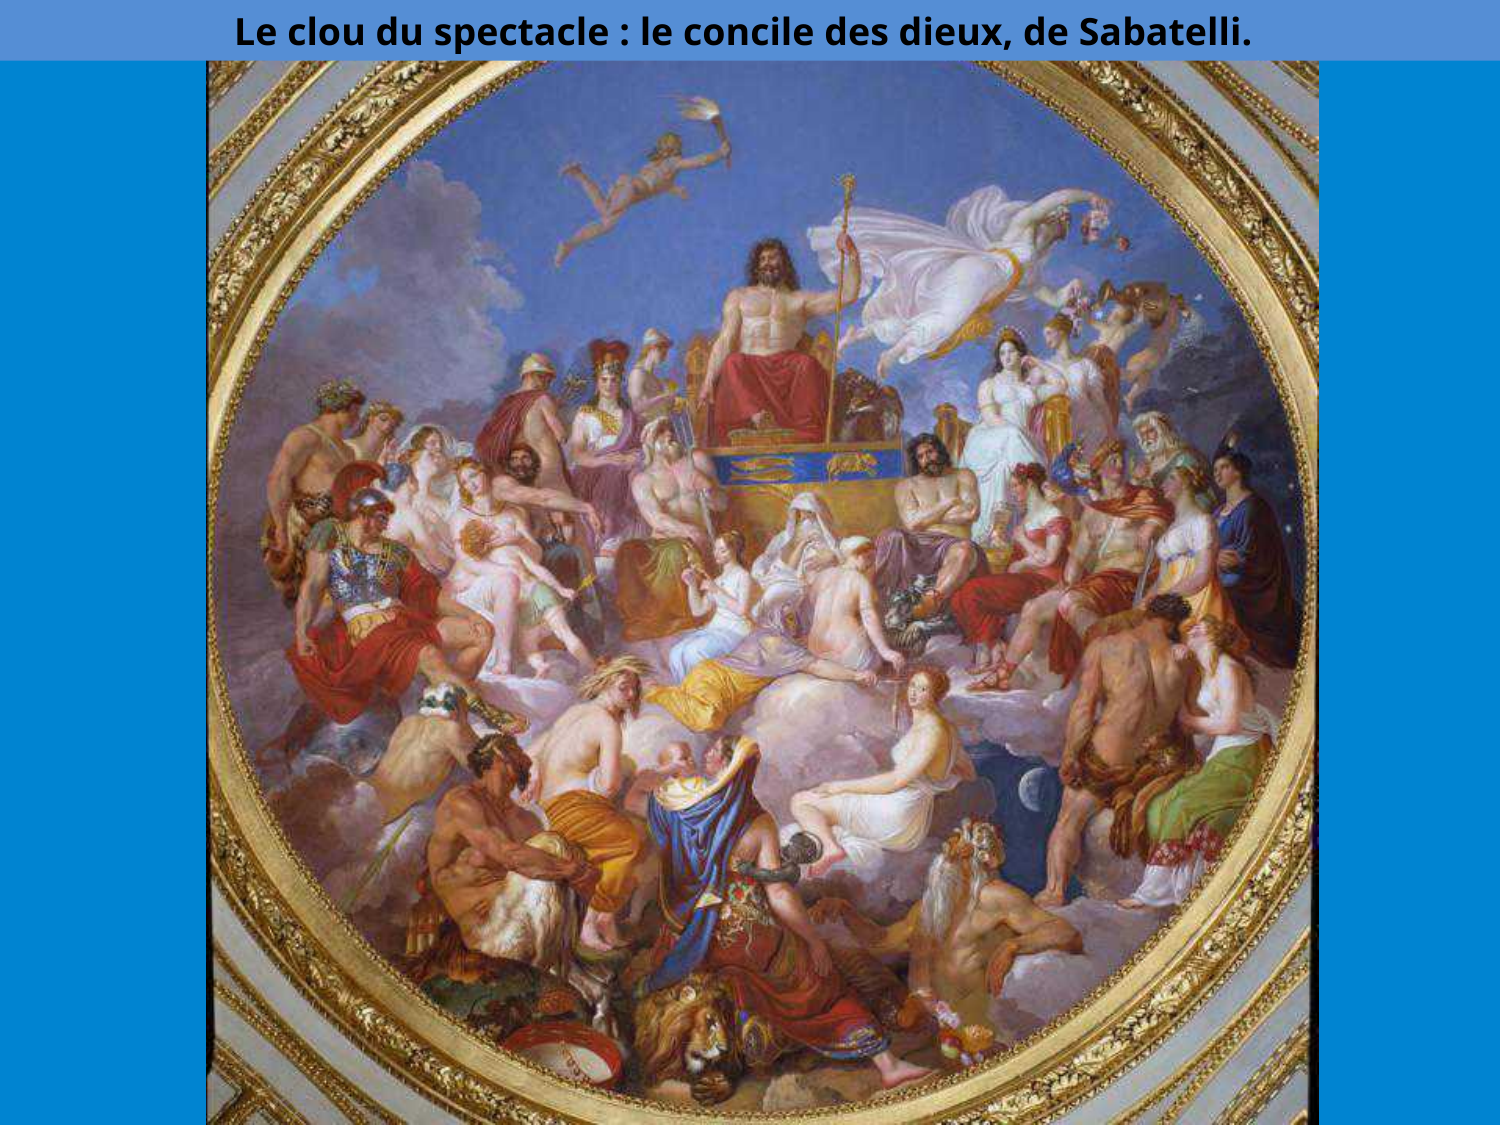

Le clou du spectacle : le concile des dieux, de Sabatelli.